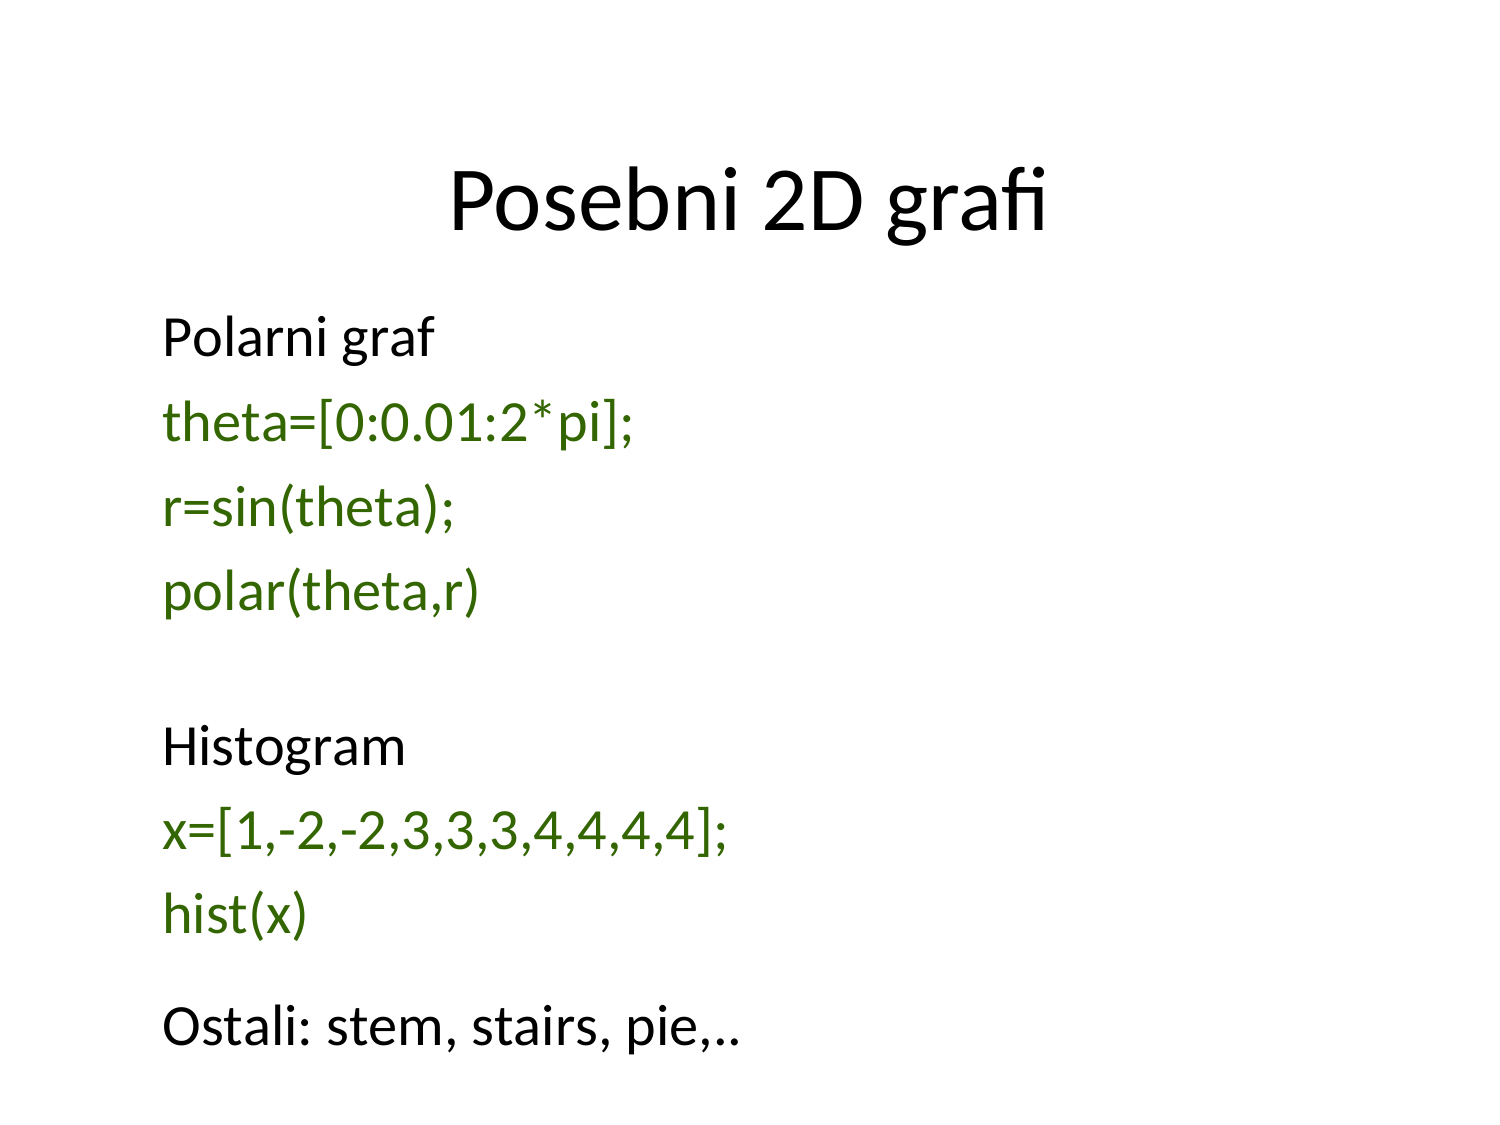

# Posebni 2D grafi
Polarni graf
theta=[0:0.01:2*pi];
r=sin(theta);
polar(theta,r)
Histogram
x=[1,-2,-2,3,3,3,4,4,4,4];
hist(x)
Ostali: stem, stairs, pie,..